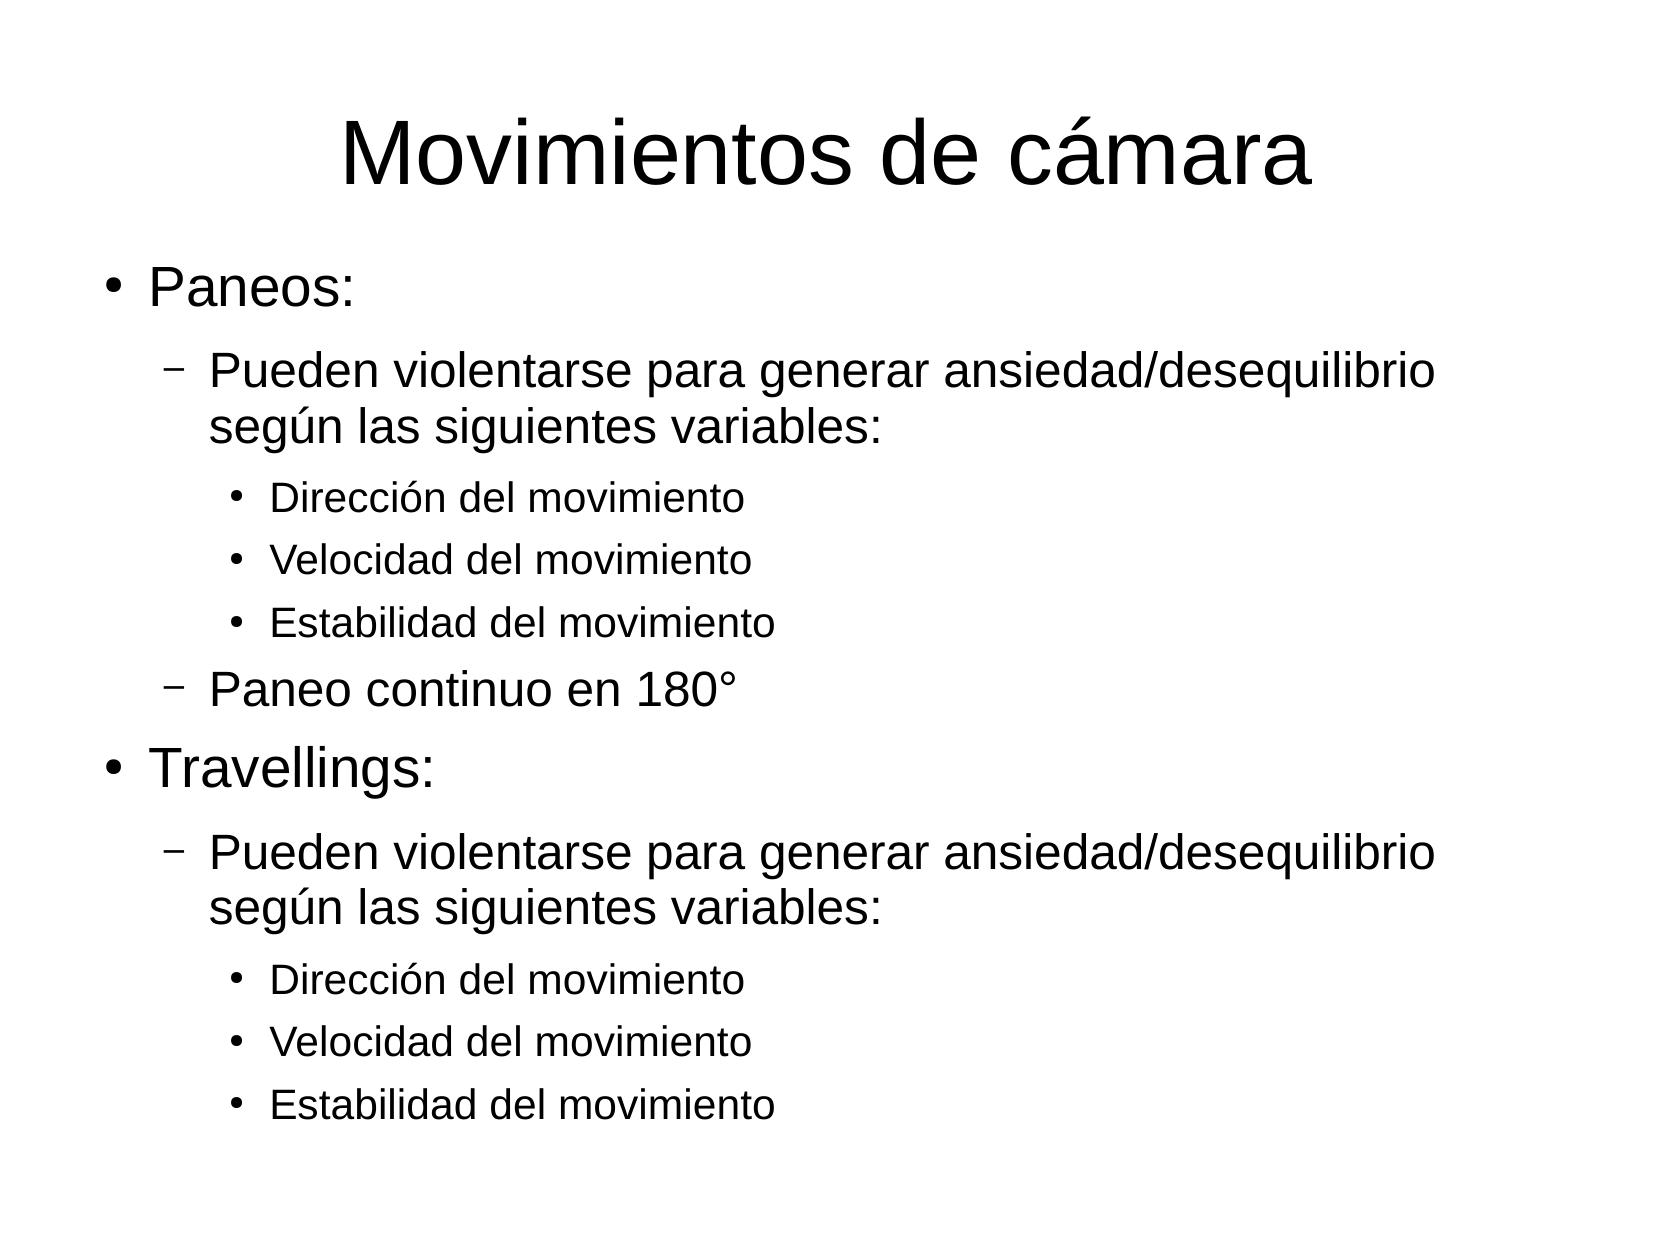

# Movimientos de cámara
Paneos:
Pueden violentarse para generar ansiedad/desequilibrio según las siguientes variables:
Dirección del movimiento
Velocidad del movimiento
Estabilidad del movimiento
Paneo continuo en 180°
Travellings:
Pueden violentarse para generar ansiedad/desequilibrio según las siguientes variables:
Dirección del movimiento
Velocidad del movimiento
Estabilidad del movimiento